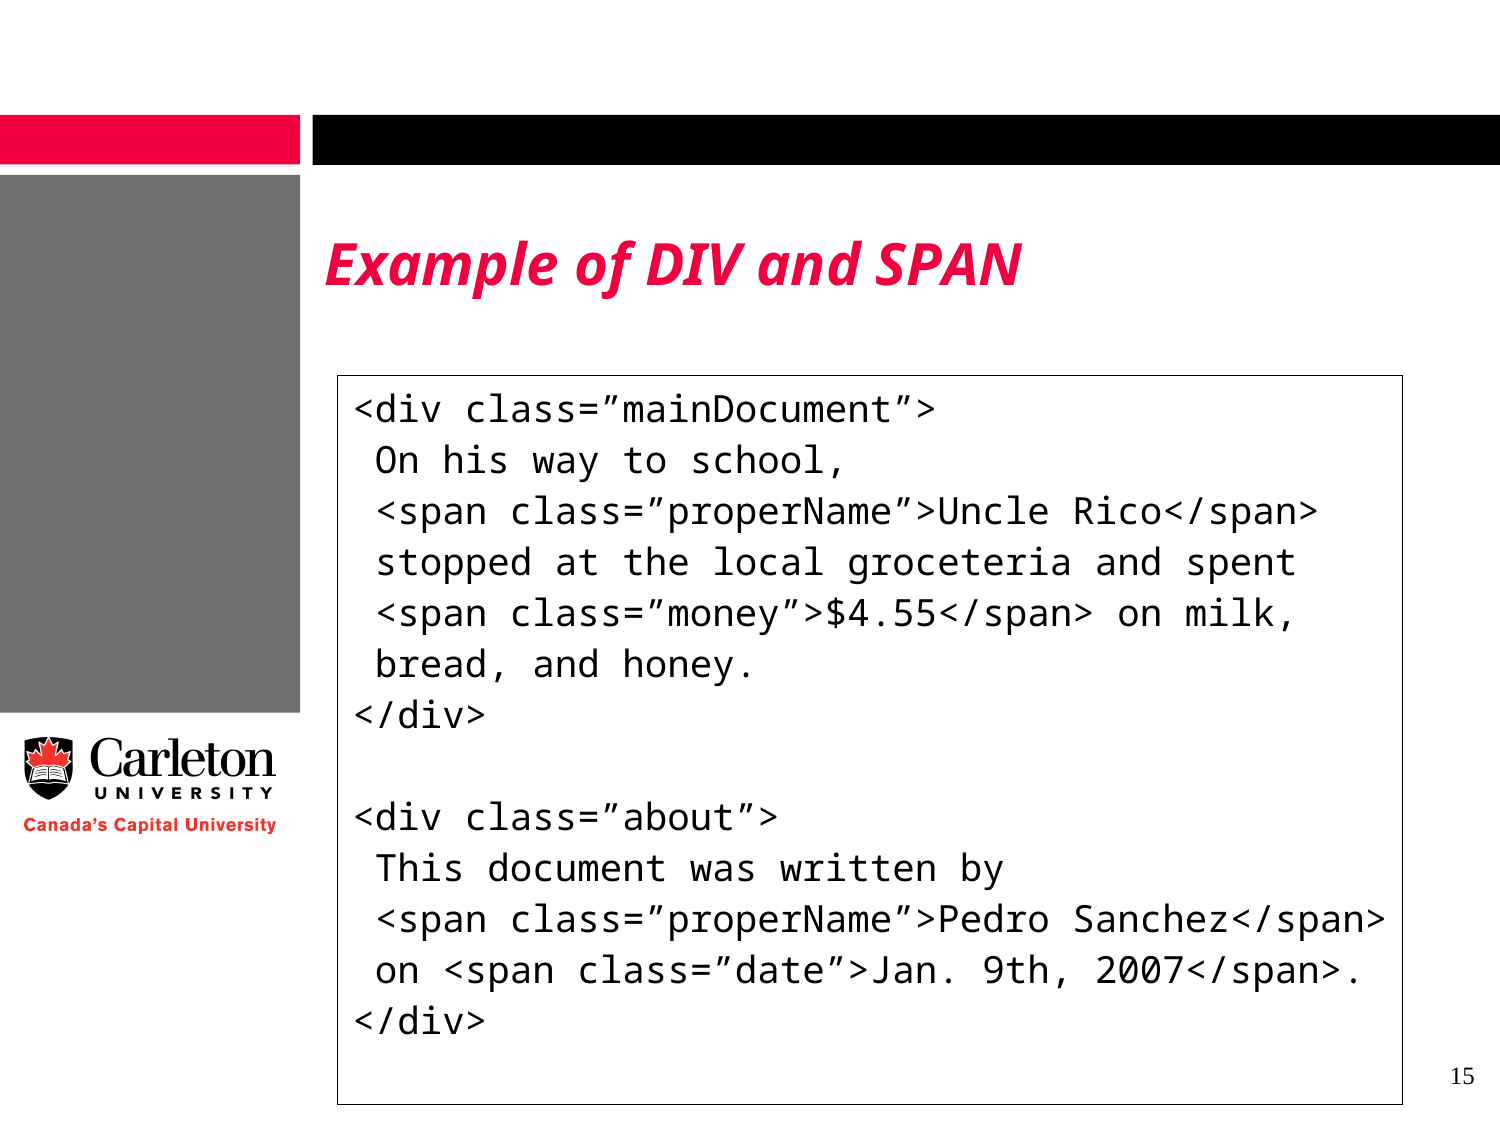

# Example of DIV and SPAN
<div class=”mainDocument”>
 On his way to school,
 <span class=”properName”>Uncle Rico</span>
 stopped at the local groceteria and spent
 <span class=”money”>$4.55</span> on milk,
 bread, and honey.
</div>
<div class=”about”>
 This document was written by
 <span class=”properName”>Pedro Sanchez</span>
 on <span class=”date”>Jan. 9th, 2007</span>.
</div>
15